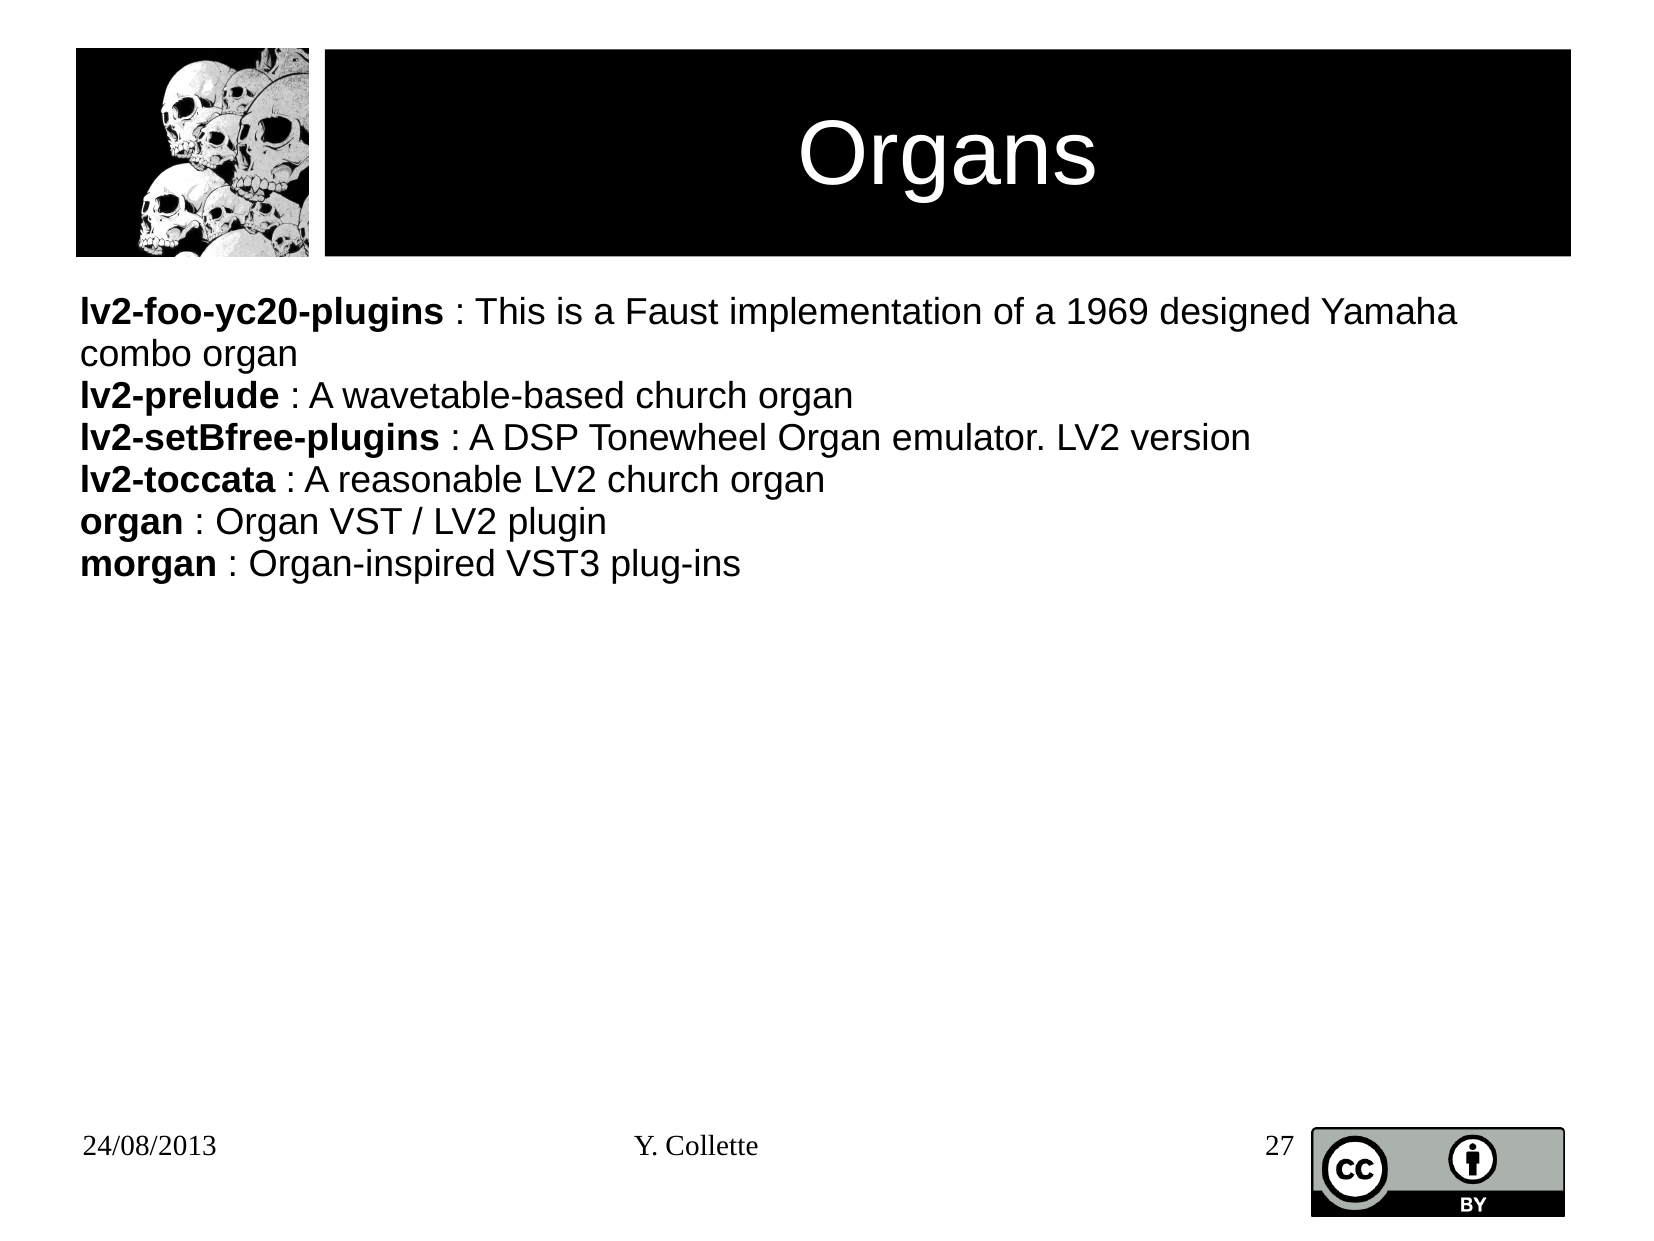

# Organs
lv2-foo-yc20-plugins : This is a Faust implementation of a 1969 designed Yamaha combo organ
lv2-prelude : A wavetable-based church organ
lv2-setBfree-plugins : A DSP Tonewheel Organ emulator. LV2 version
lv2-toccata : A reasonable LV2 church organ
organ : Organ VST / LV2 plugin
morgan : Organ-inspired VST3 plug-ins
Y. Collette
27